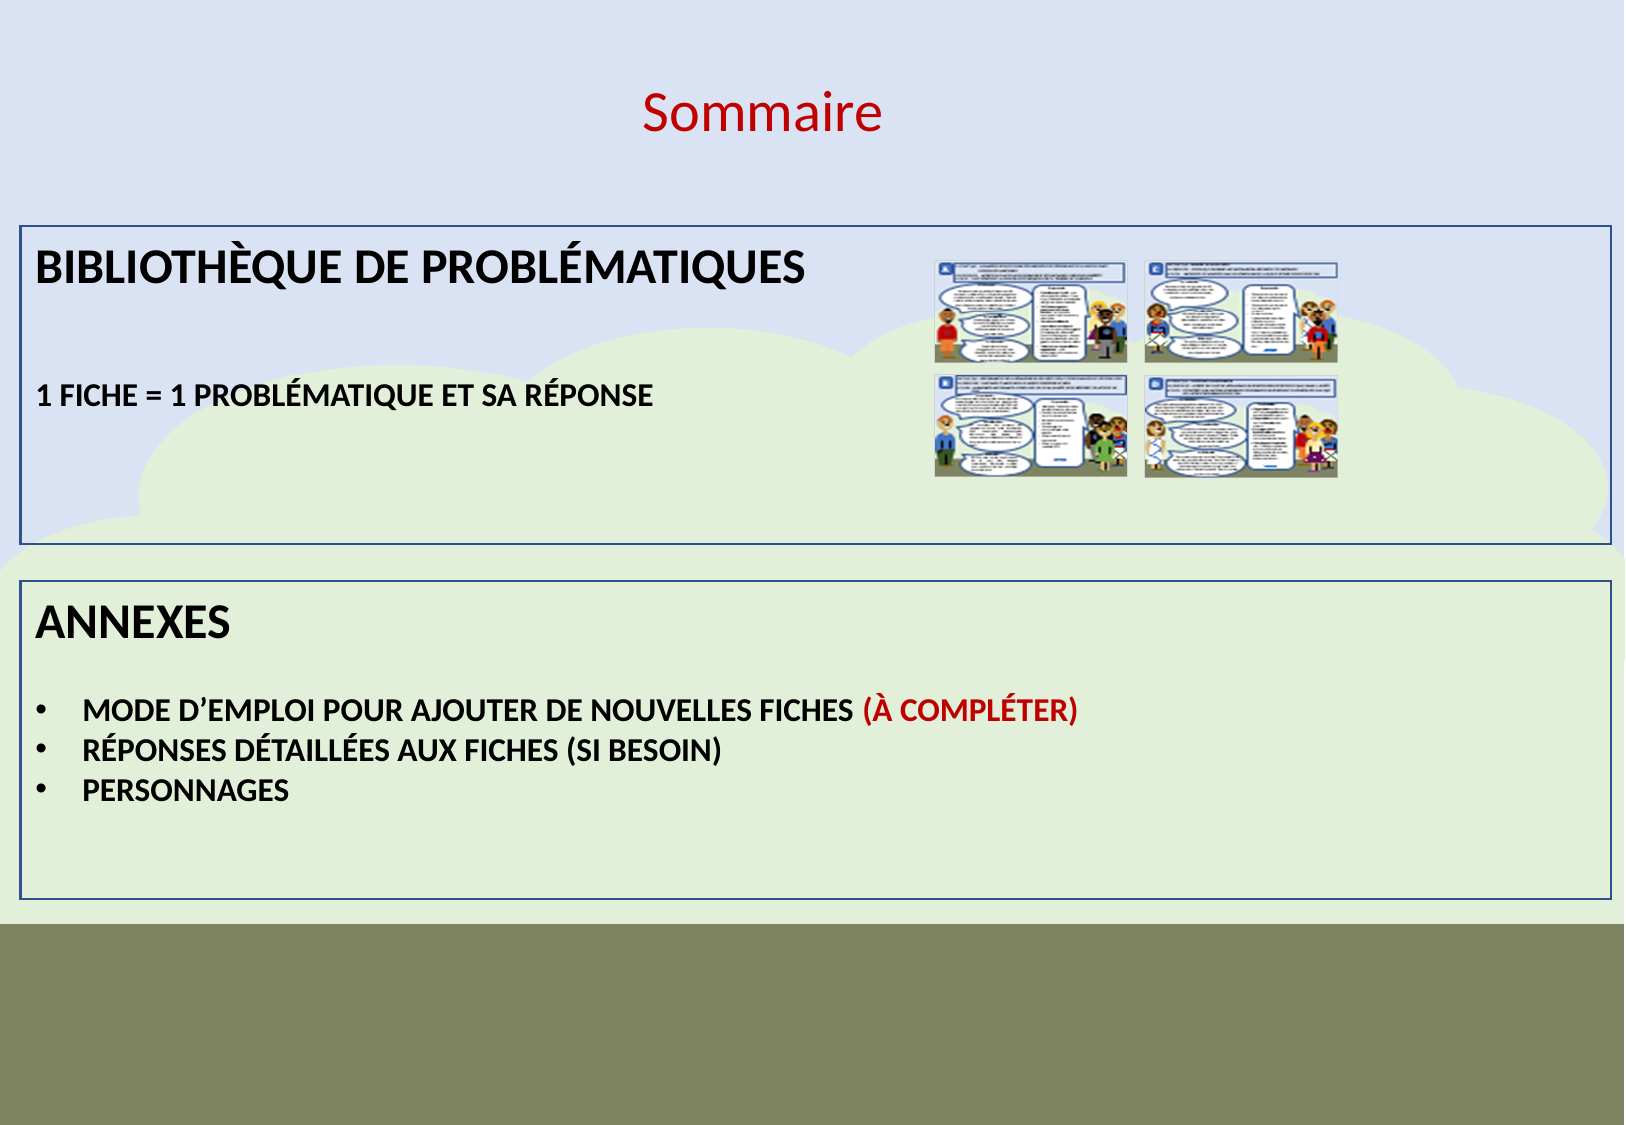

Sommaire
Bibliothèque de problématiques
1 fiche = 1 problématique et sa réponse
Annexes
Mode d’emploi pour ajouter de nouvelles fiches (à compléter)
Réponses détaillées aux fiches (si besoin)
Personnages